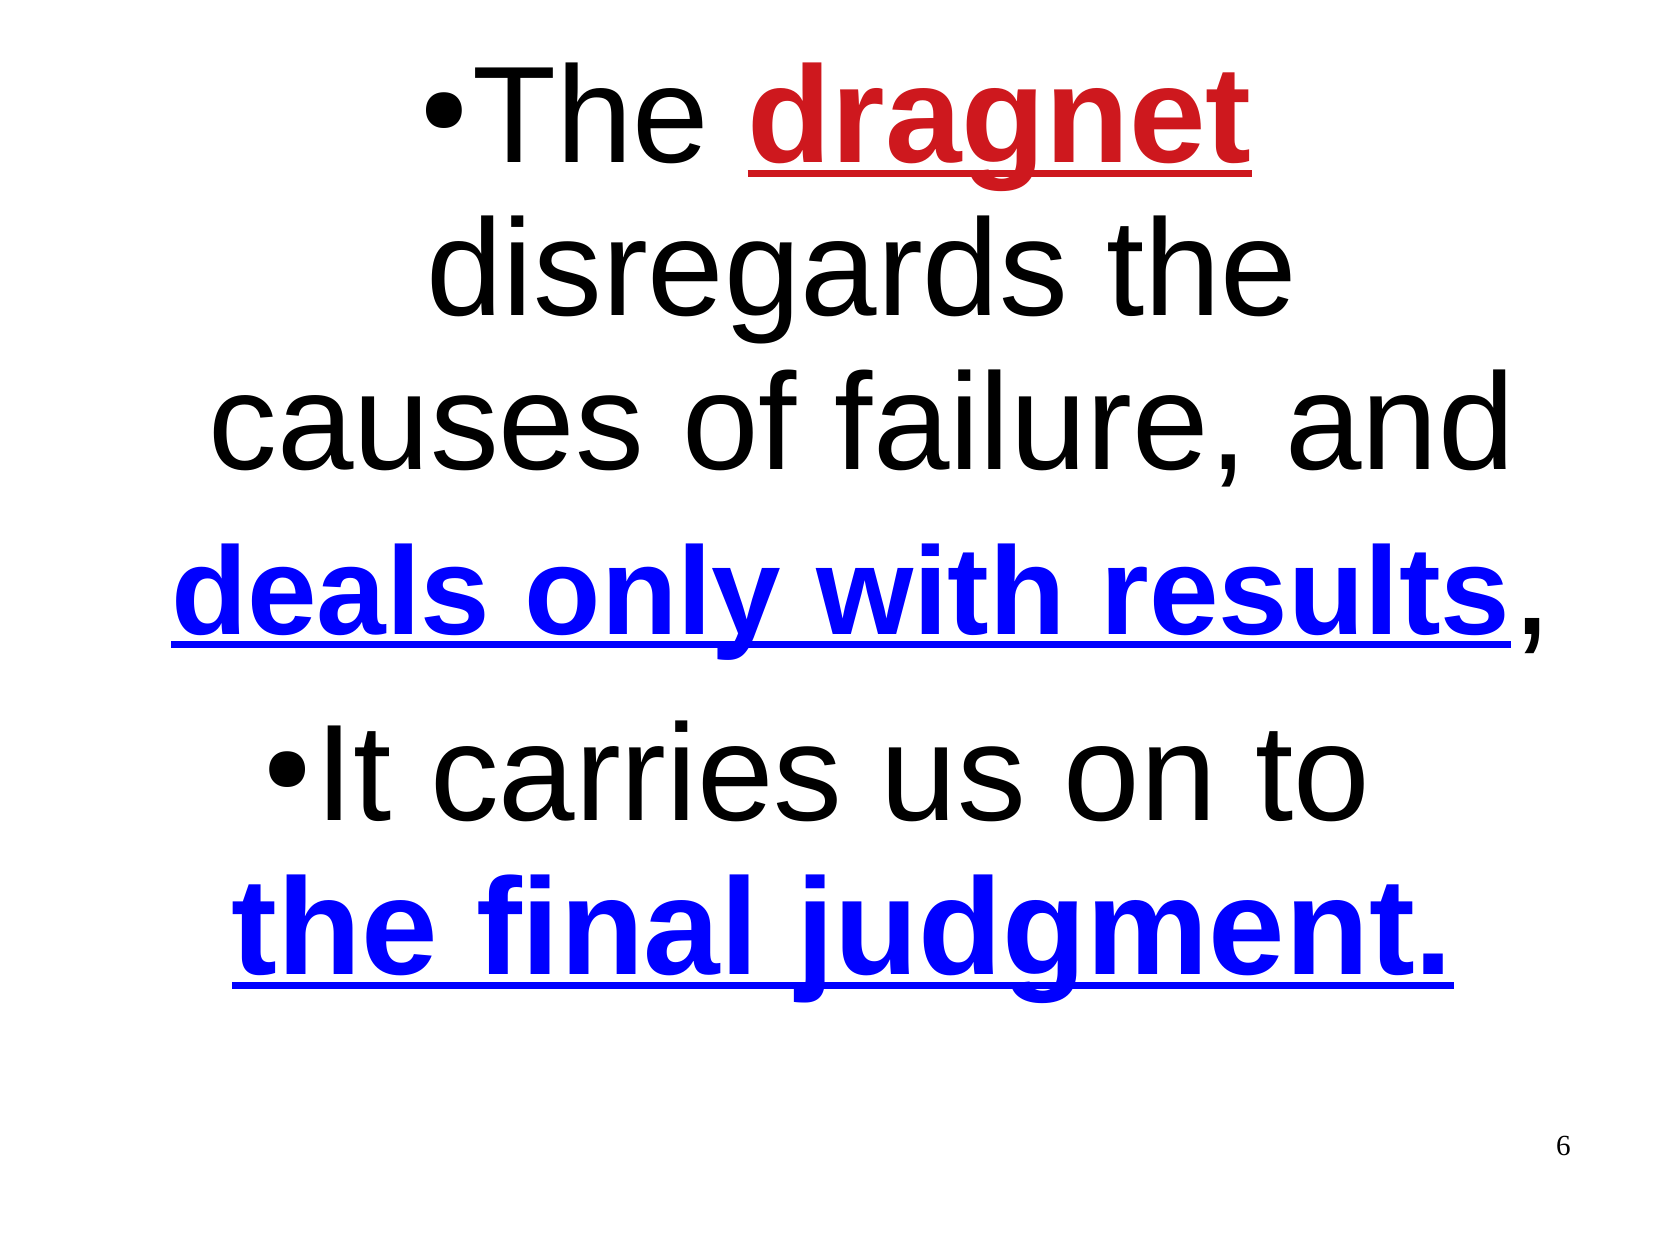

# The dragnet disregards the causes of failure, and deals only with results,
It carries us on to
the final judgment.
6